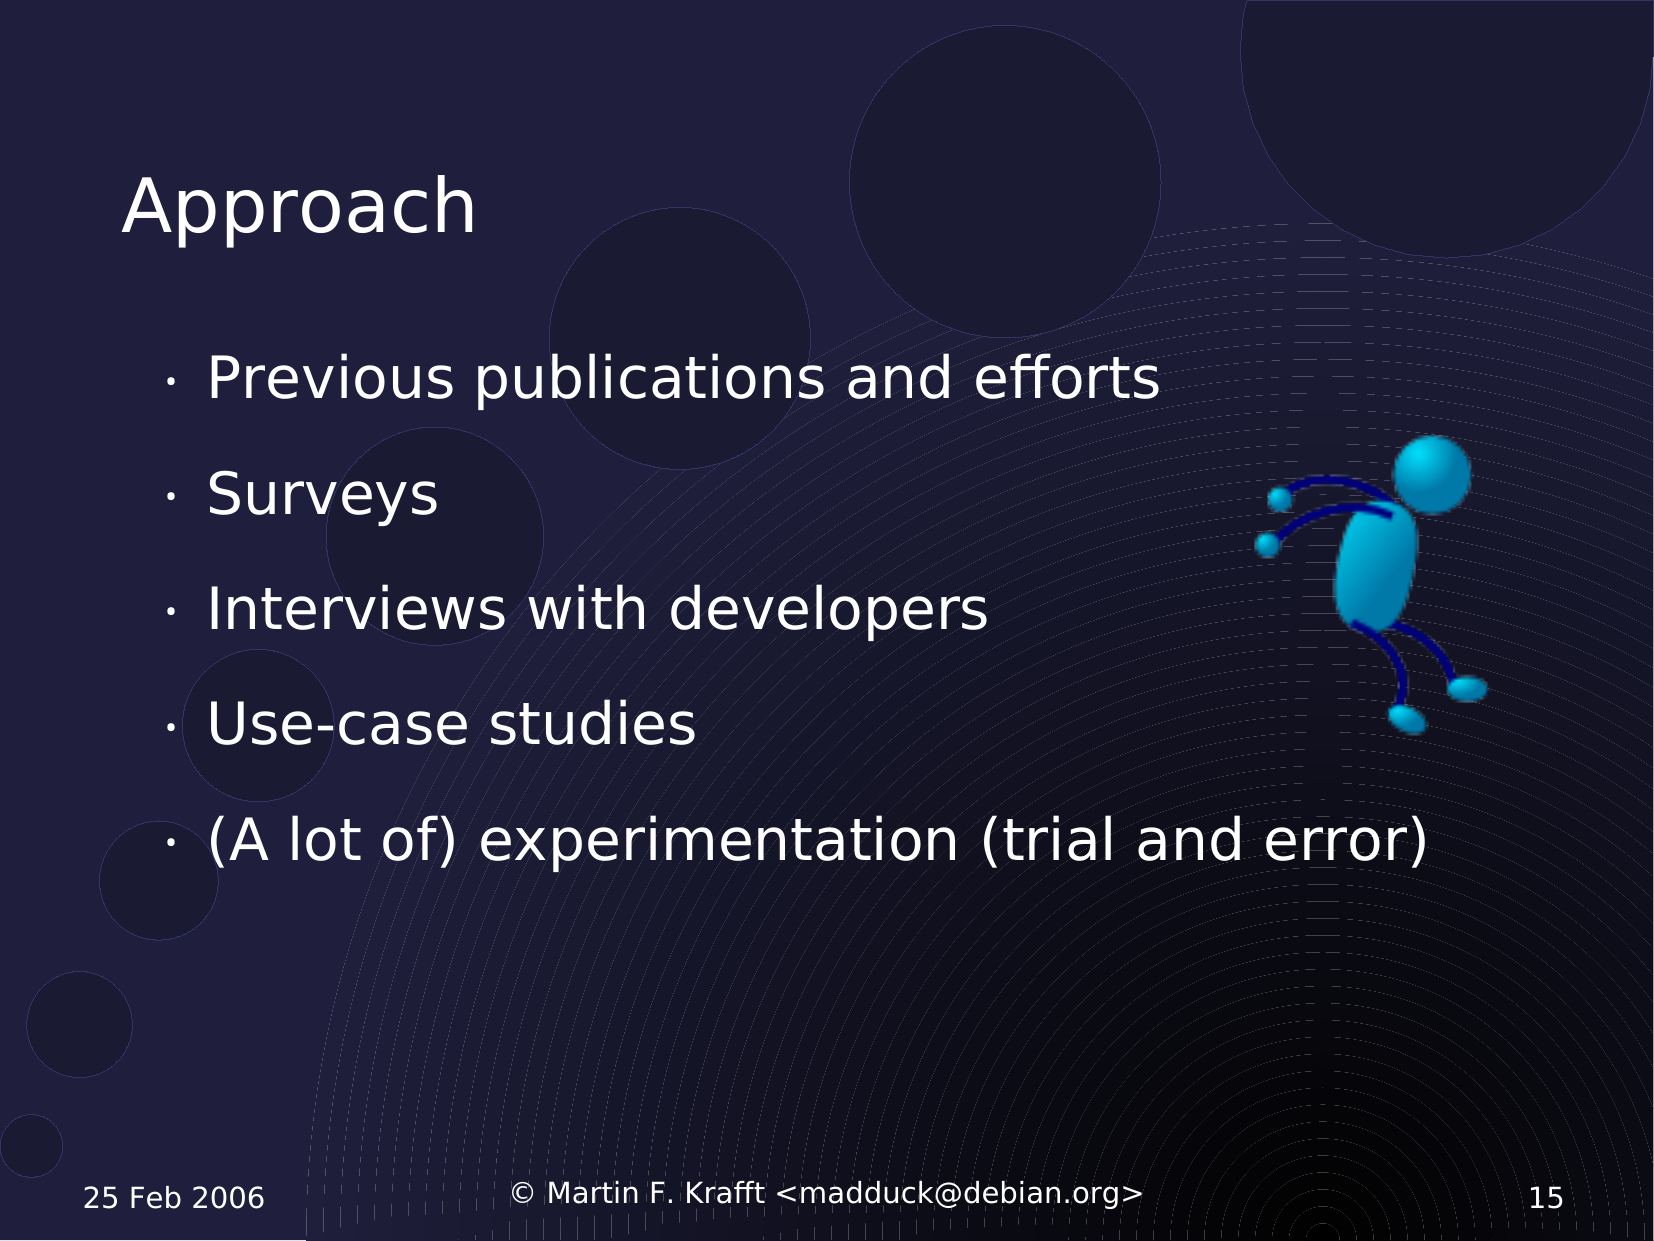

# Approach
Previous publications and efforts
Surveys
Interviews with developers
Use-case studies
(A lot of) experimentation (trial and error)
© Martin F. Krafft <madduck@debian.org>
25 Feb 2006
15